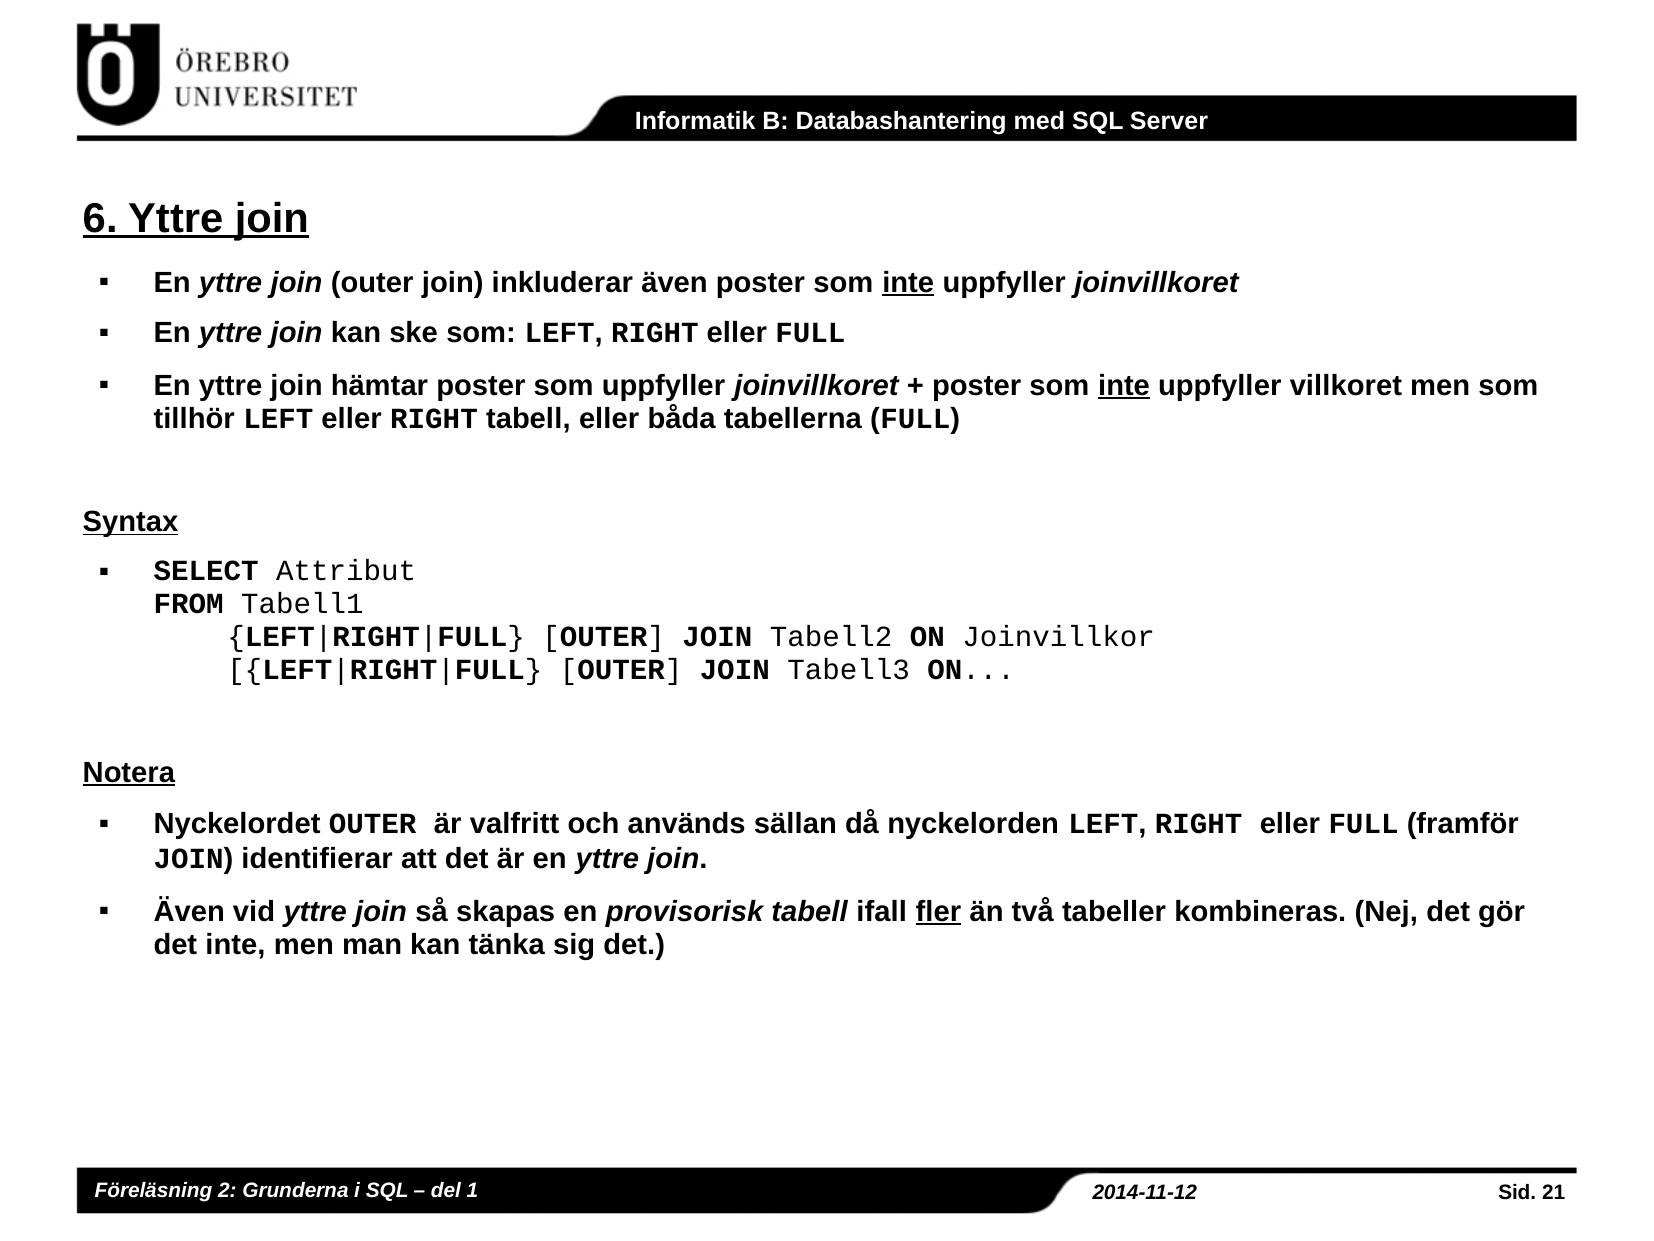

# 6. Yttre join
En yttre join (outer join) inkluderar även poster som inte uppfyller joinvillkoret
En yttre join kan ske som: LEFT, RIGHT eller FULL
En yttre join hämtar poster som uppfyller joinvillkoret + poster som inte uppfyller villkoret men som tillhör LEFT eller RIGHT tabell, eller båda tabellerna (FULL)
Syntax
SELECT Attribut
FROM Tabell1
	{LEFT|RIGHT|FULL} [OUTER] JOIN Tabell2 ON Joinvillkor
	[{LEFT|RIGHT|FULL} [OUTER] JOIN Tabell3 ON...
Notera
Nyckelordet OUTER är valfritt och används sällan då nyckelorden LEFT, RIGHT eller FULL (framför JOIN) identifierar att det är en yttre join.
Även vid yttre join så skapas en provisorisk tabell ifall fler än två tabeller kombineras. (Nej, det gör det inte, men man kan tänka sig det.)
Föreläsning 2: Grunderna i SQL – del 1
2014-11-12
21